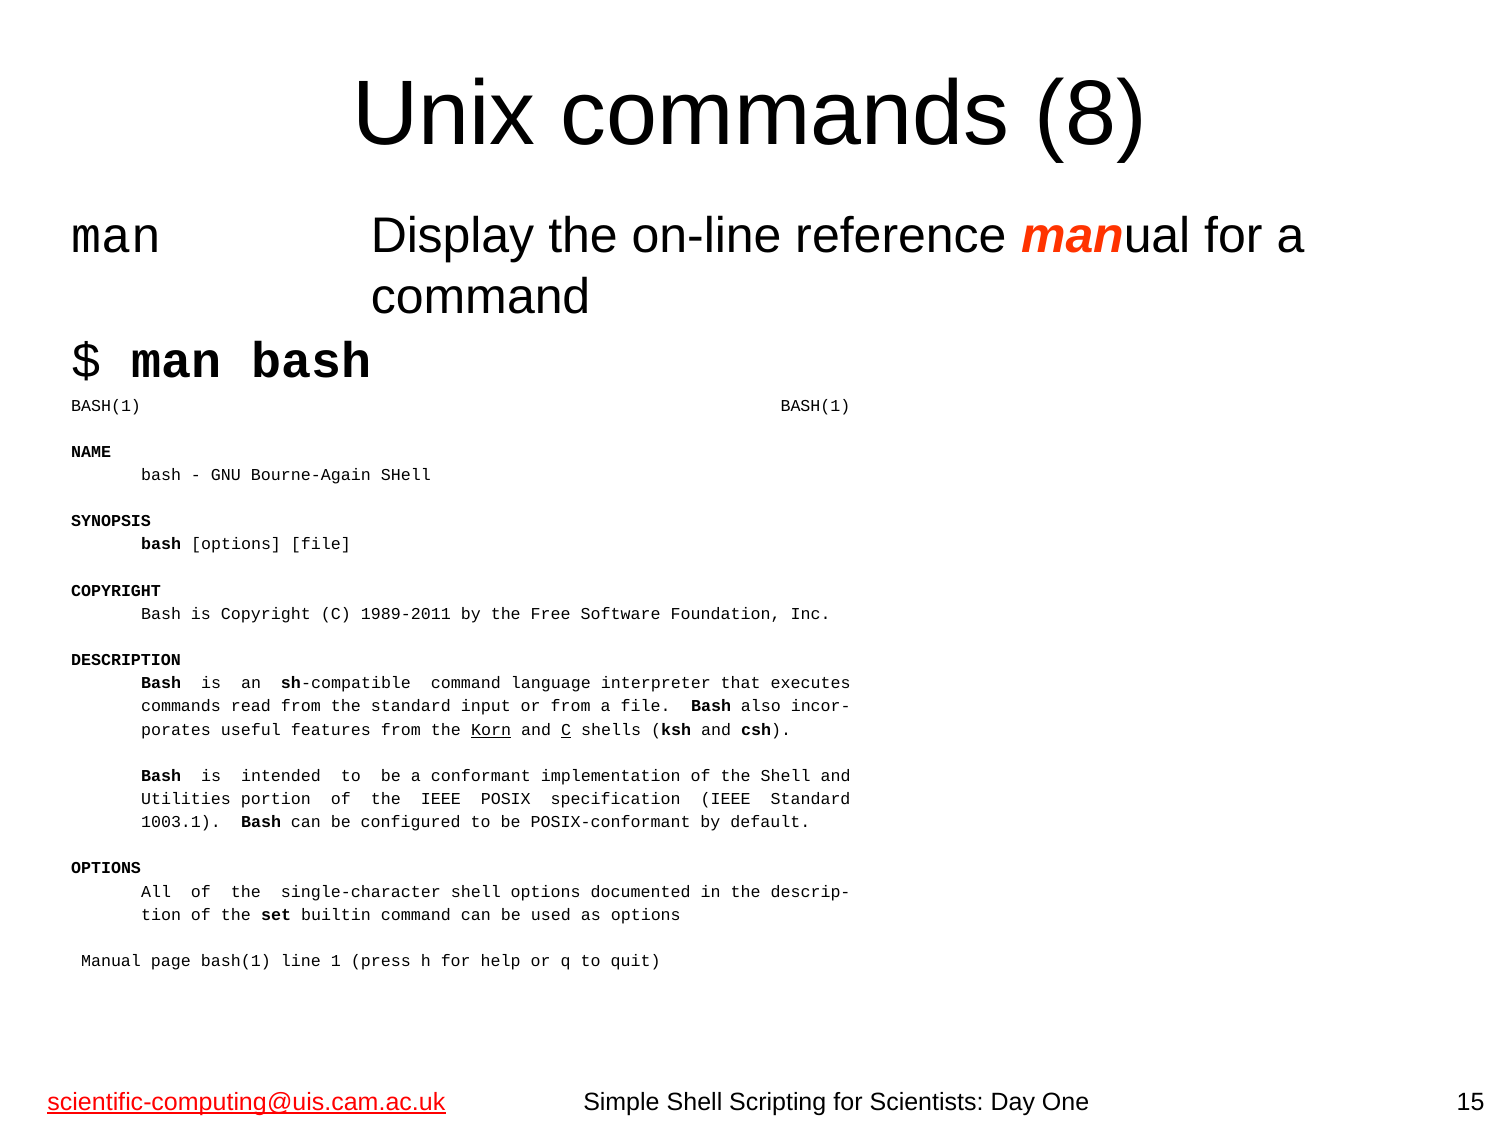

# Unix commands (8)
man		Display the on-line reference manual for a 			command
$ man bash
BASH(1) BASH(1)
NAME
 bash - GNU Bourne-Again SHell
SYNOPSIS
 bash [options] [file]
COPYRIGHT
 Bash is Copyright (C) 1989-2011 by the Free Software Foundation, Inc.
DESCRIPTION
 Bash is an sh-compatible command language interpreter that executes
 commands read from the standard input or from a file. Bash also incor‐
 porates useful features from the Korn and C shells (ksh and csh).
 Bash is intended to be a conformant implementation of the Shell and
 Utilities portion of the IEEE POSIX specification (IEEE Standard
 1003.1). Bash can be configured to be POSIX-conformant by default.
OPTIONS
 All of the single-character shell options documented in the descrip‐
 tion of the set builtin command can be used as options
 Manual page bash(1) line 1 (press h for help or q to quit)
escience-support@ucs.cam.ac.uk	Simple Shell Scripting for Scientists: Day One
15